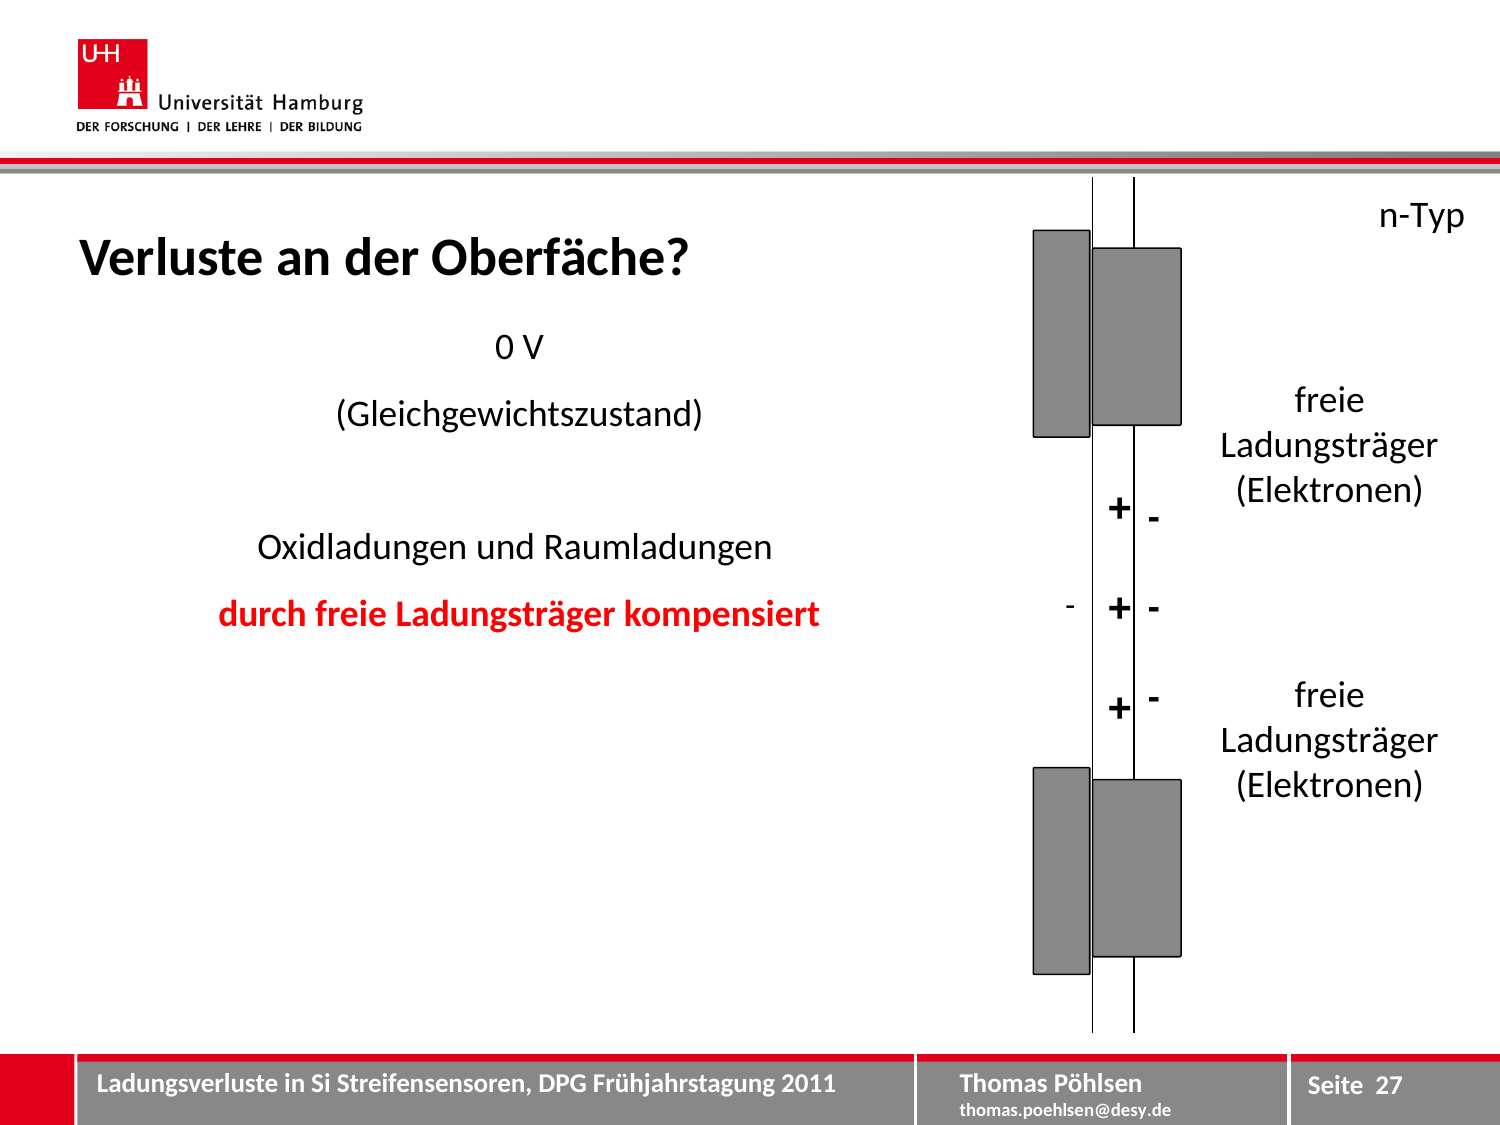

n-Typ
# Verluste an der Oberfäche?
0 V
(Gleichgewichtszustand)
Oxidladungen und Raumladungen
durch freie Ladungsträger kompensiert
freie
Ladungsträger
(Elektronen)
+
+
+
-
-
-
-
freie
Ladungsträger
(Elektronen)